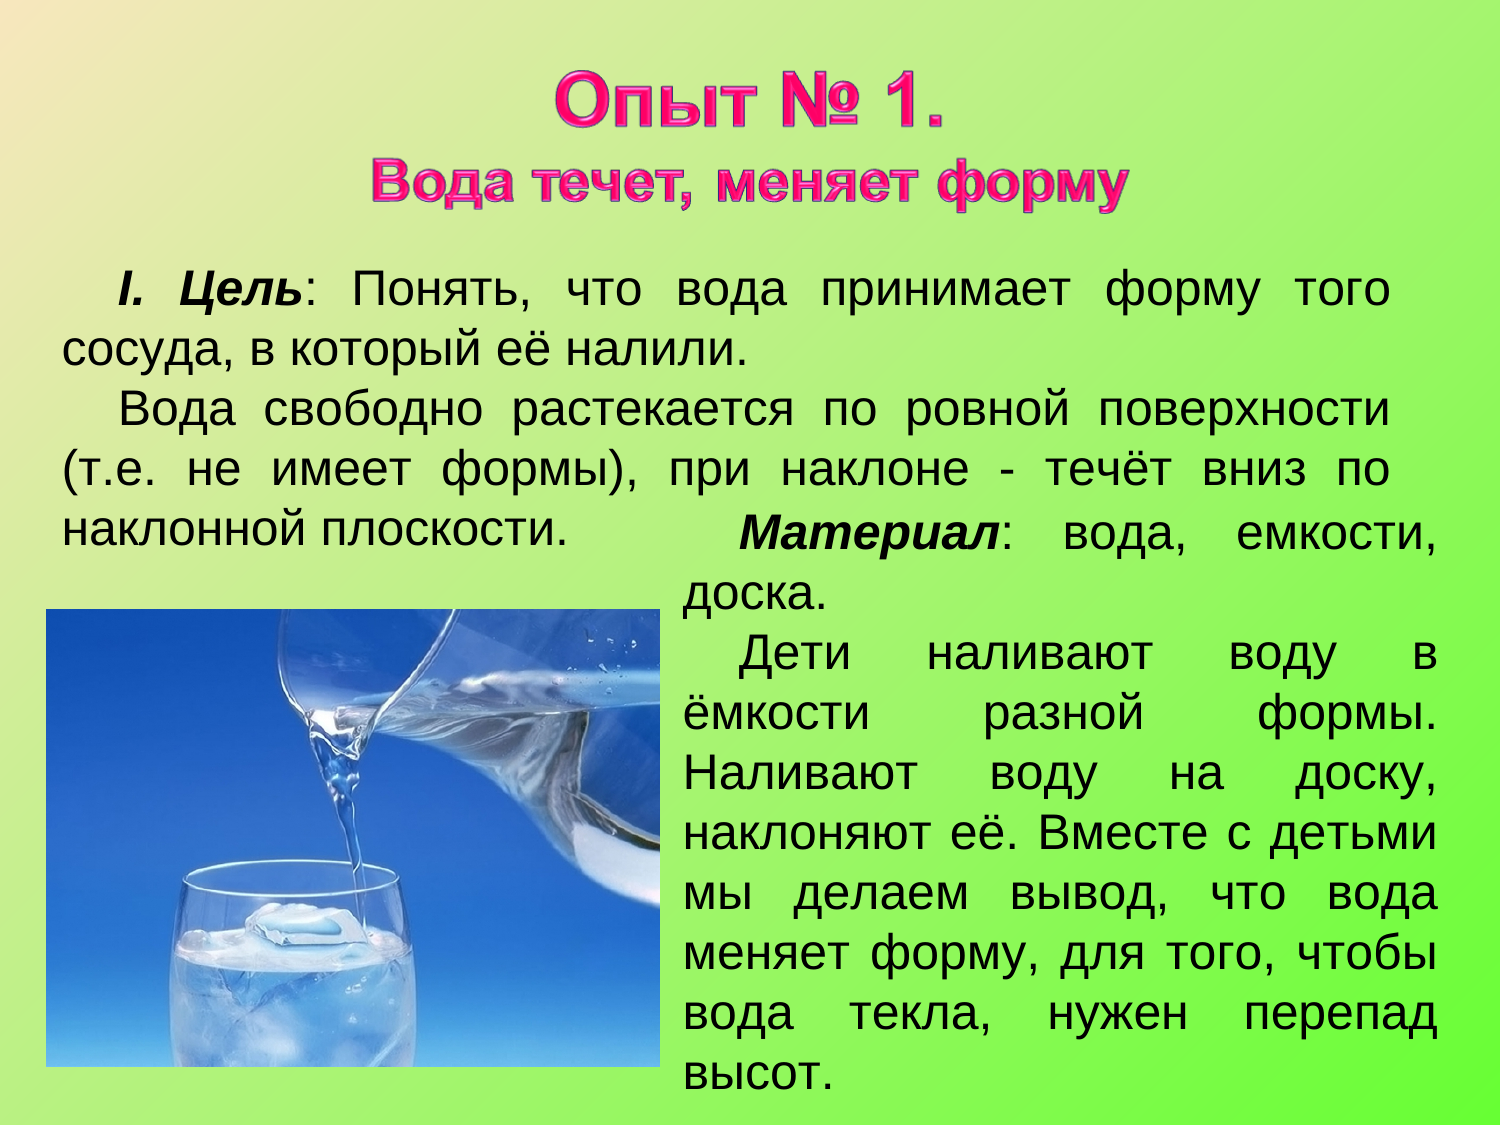

I. Цель: Понять, что вода принимает форму того сосуда, в который её налили.
Вода свободно растекается по ровной поверхности (т.е. не имеет формы), при наклоне - течёт вниз по наклонной плоскости.
Материал: вода, емкости, доска.
Дети наливают воду в ёмкости разной формы. Наливают воду на доску, наклоняют её. Вместе с детьми мы делаем вывод, что вода меняет форму, для того, чтобы вода текла, нужен перепад высот.